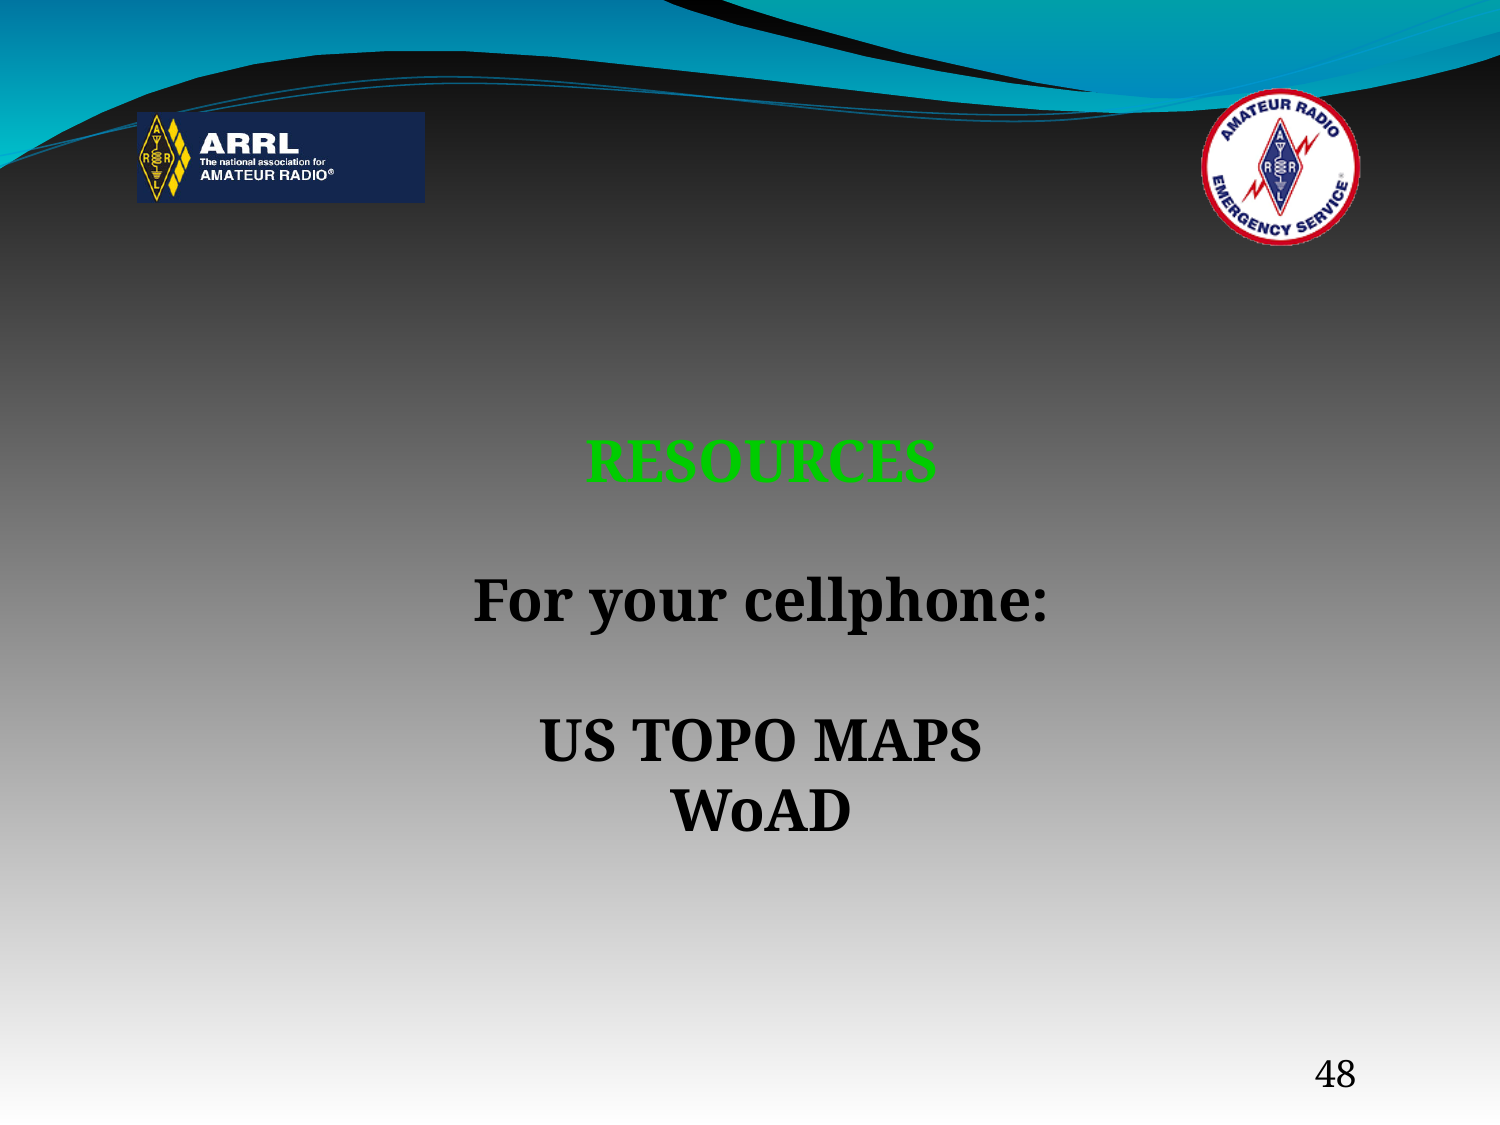

#
RESOURCES
For your cellphone:
US TOPO MAPS
WoAD